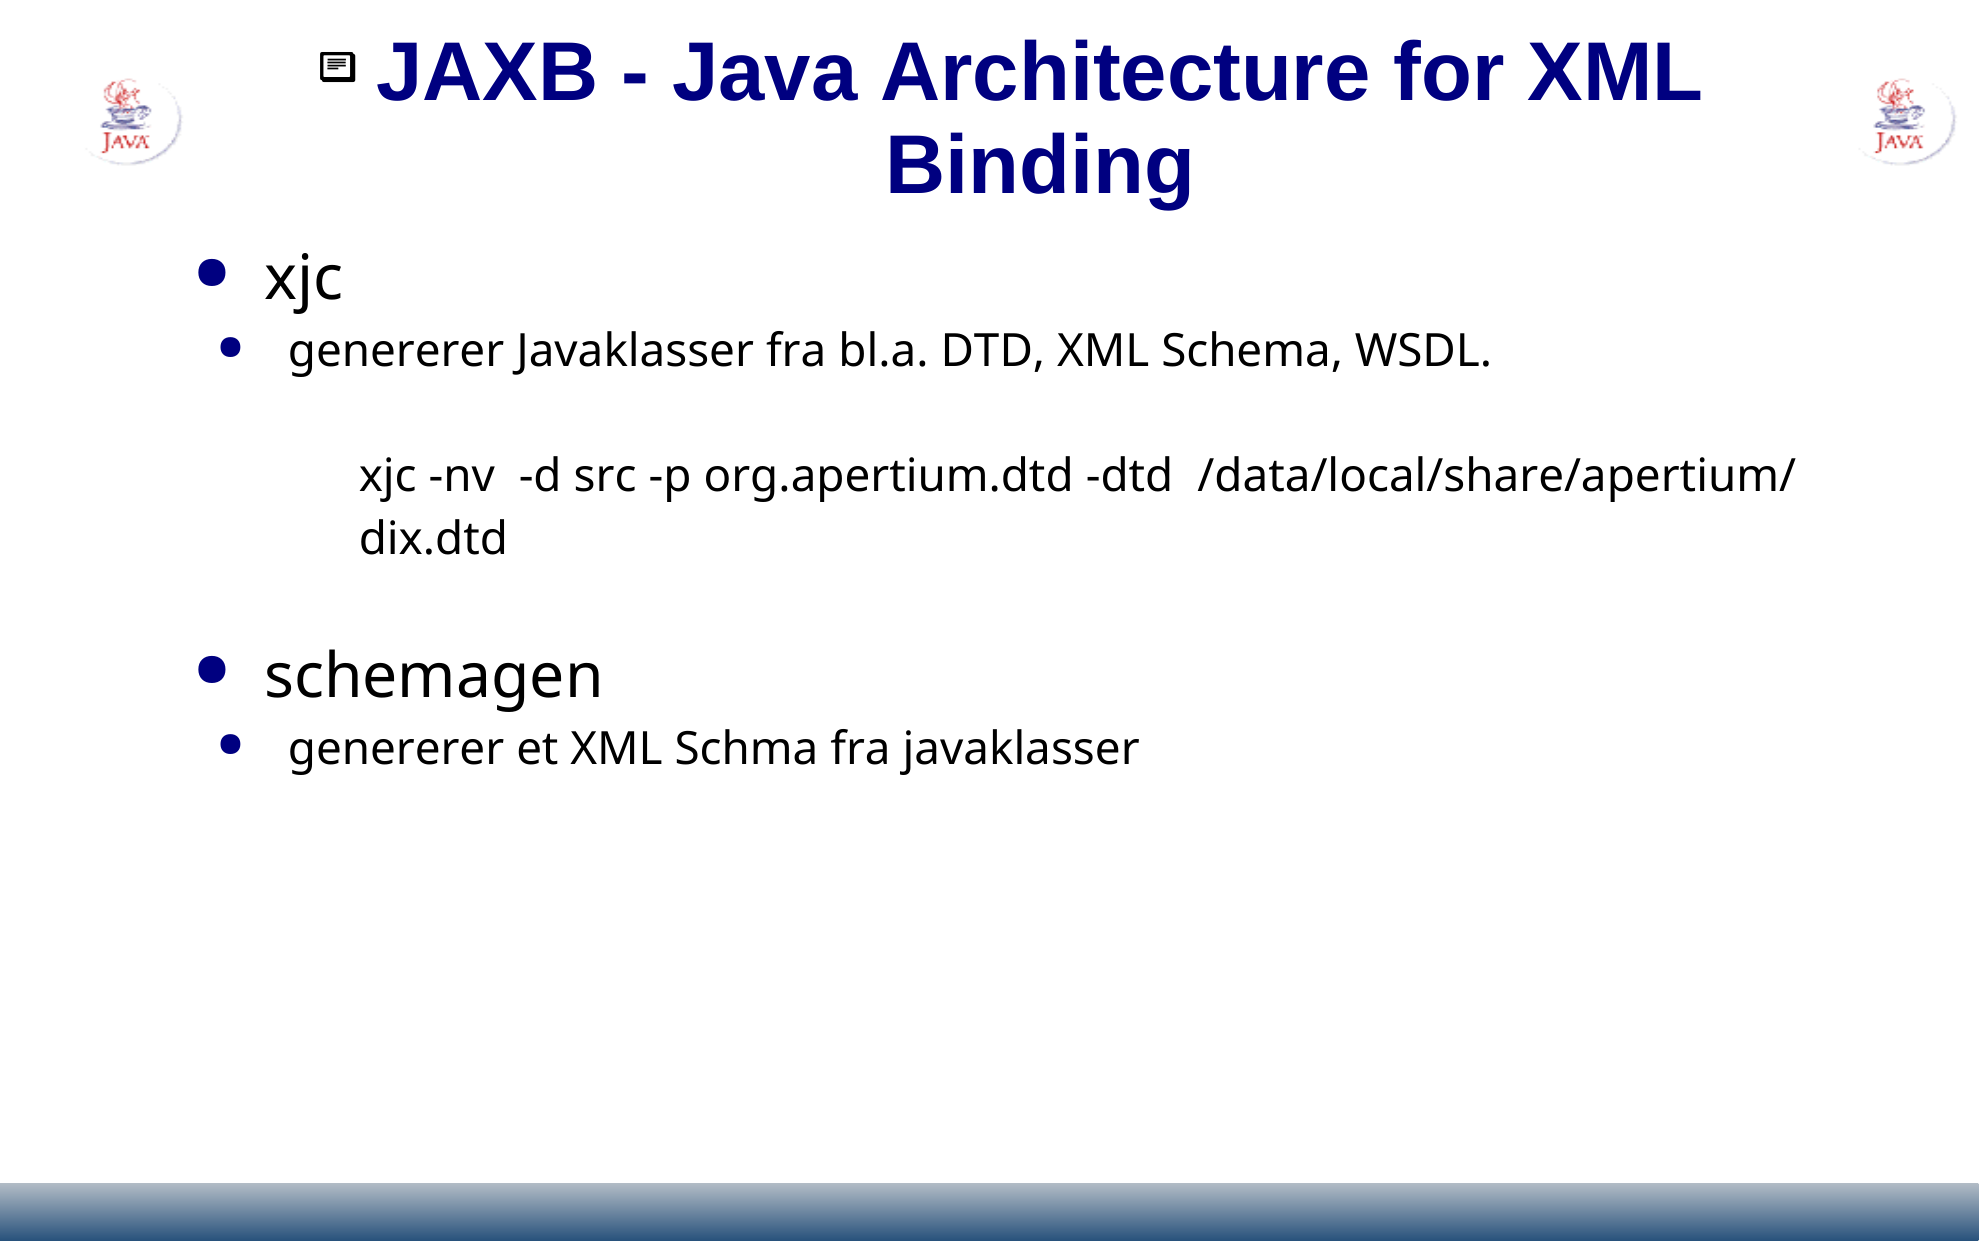

# JAXB - Java Architecture for XML Binding
xjc
genererer Javaklasser fra bl.a. DTD, XML Schema, WSDL.
xjc -nv -d src -p org.apertium.dtd -dtd /data/local/share/apertium/dix.dtd
schemagen
genererer et XML Schma fra javaklasser